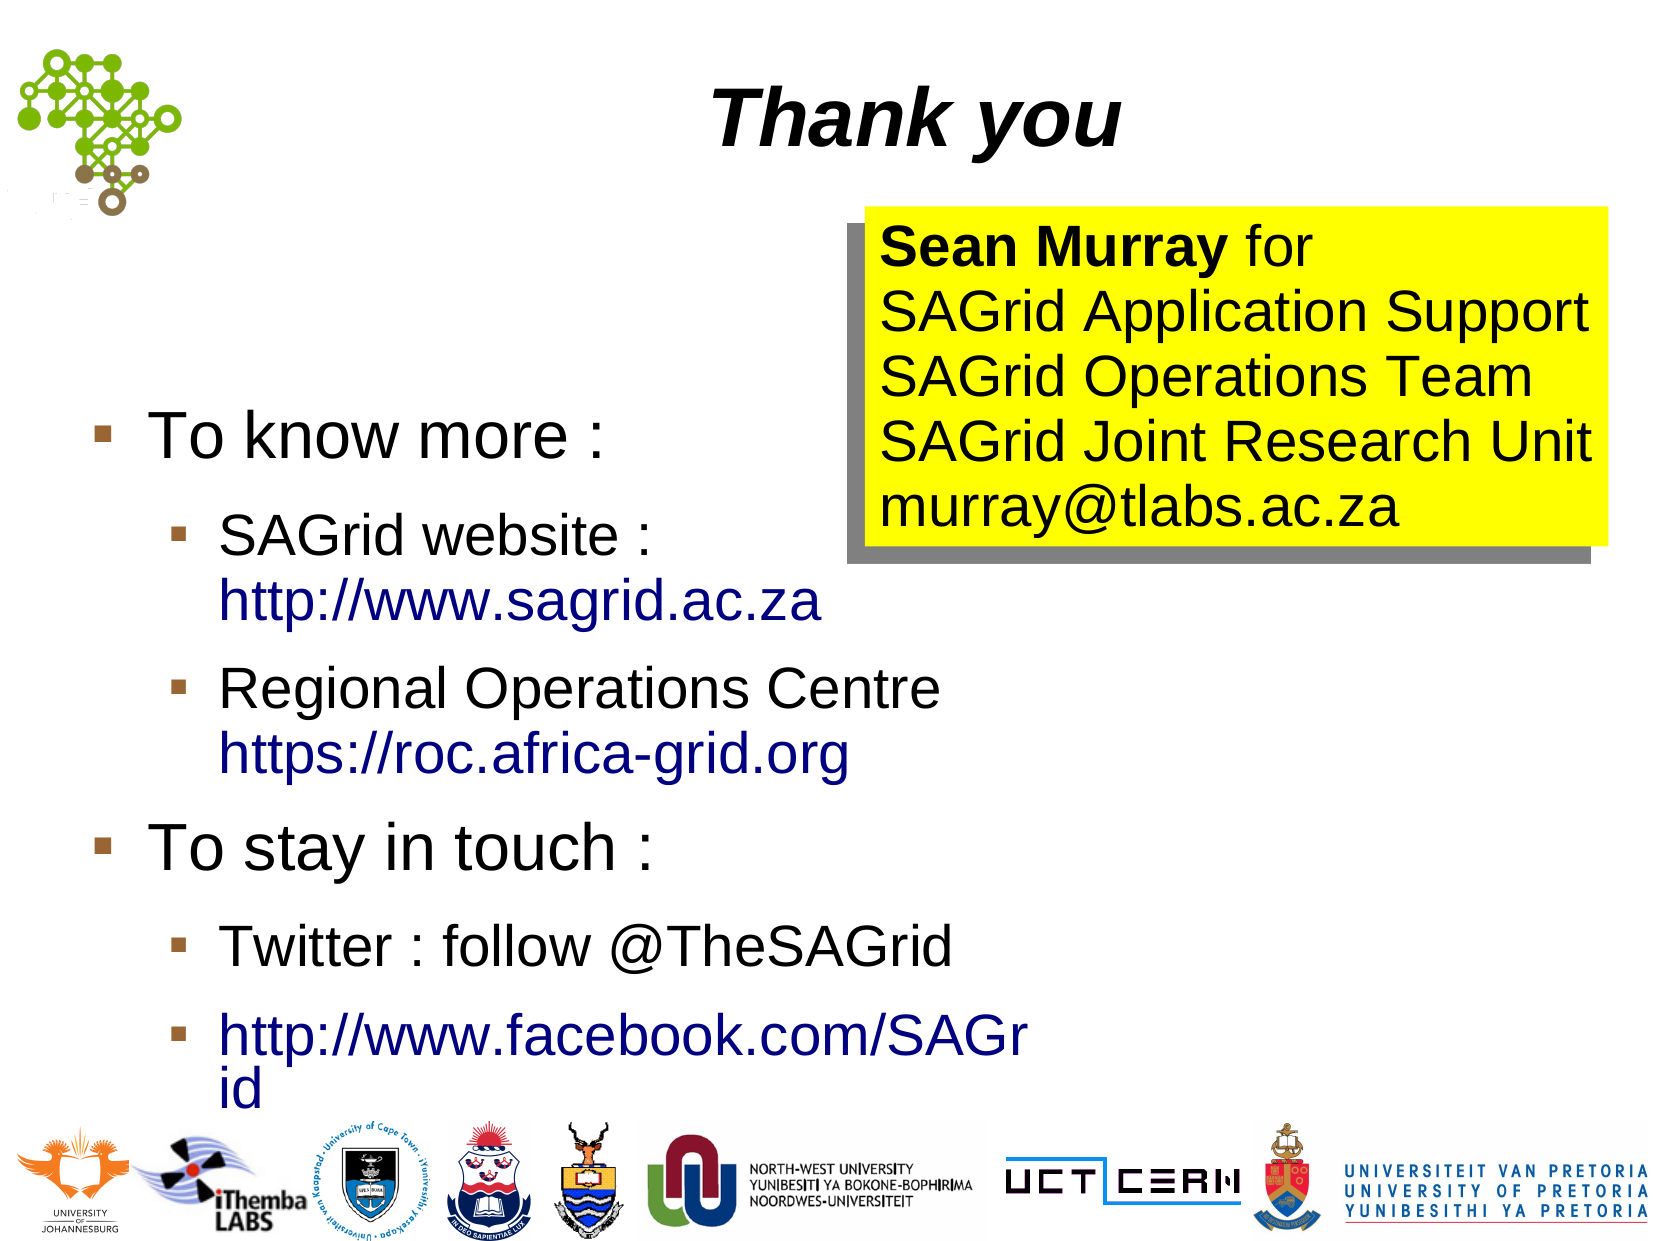

# Thank you
Sean Murray for
SAGrid Application Support
SAGrid Operations Team
SAGrid Joint Research Unit
murray@tlabs.ac.za
To know more :
SAGrid website : http://www.sagrid.ac.za
Regional Operations Centrehttps://roc.africa-grid.org
To stay in touch :
Twitter : follow @TheSAGrid
http://www.facebook.com/SAGrid